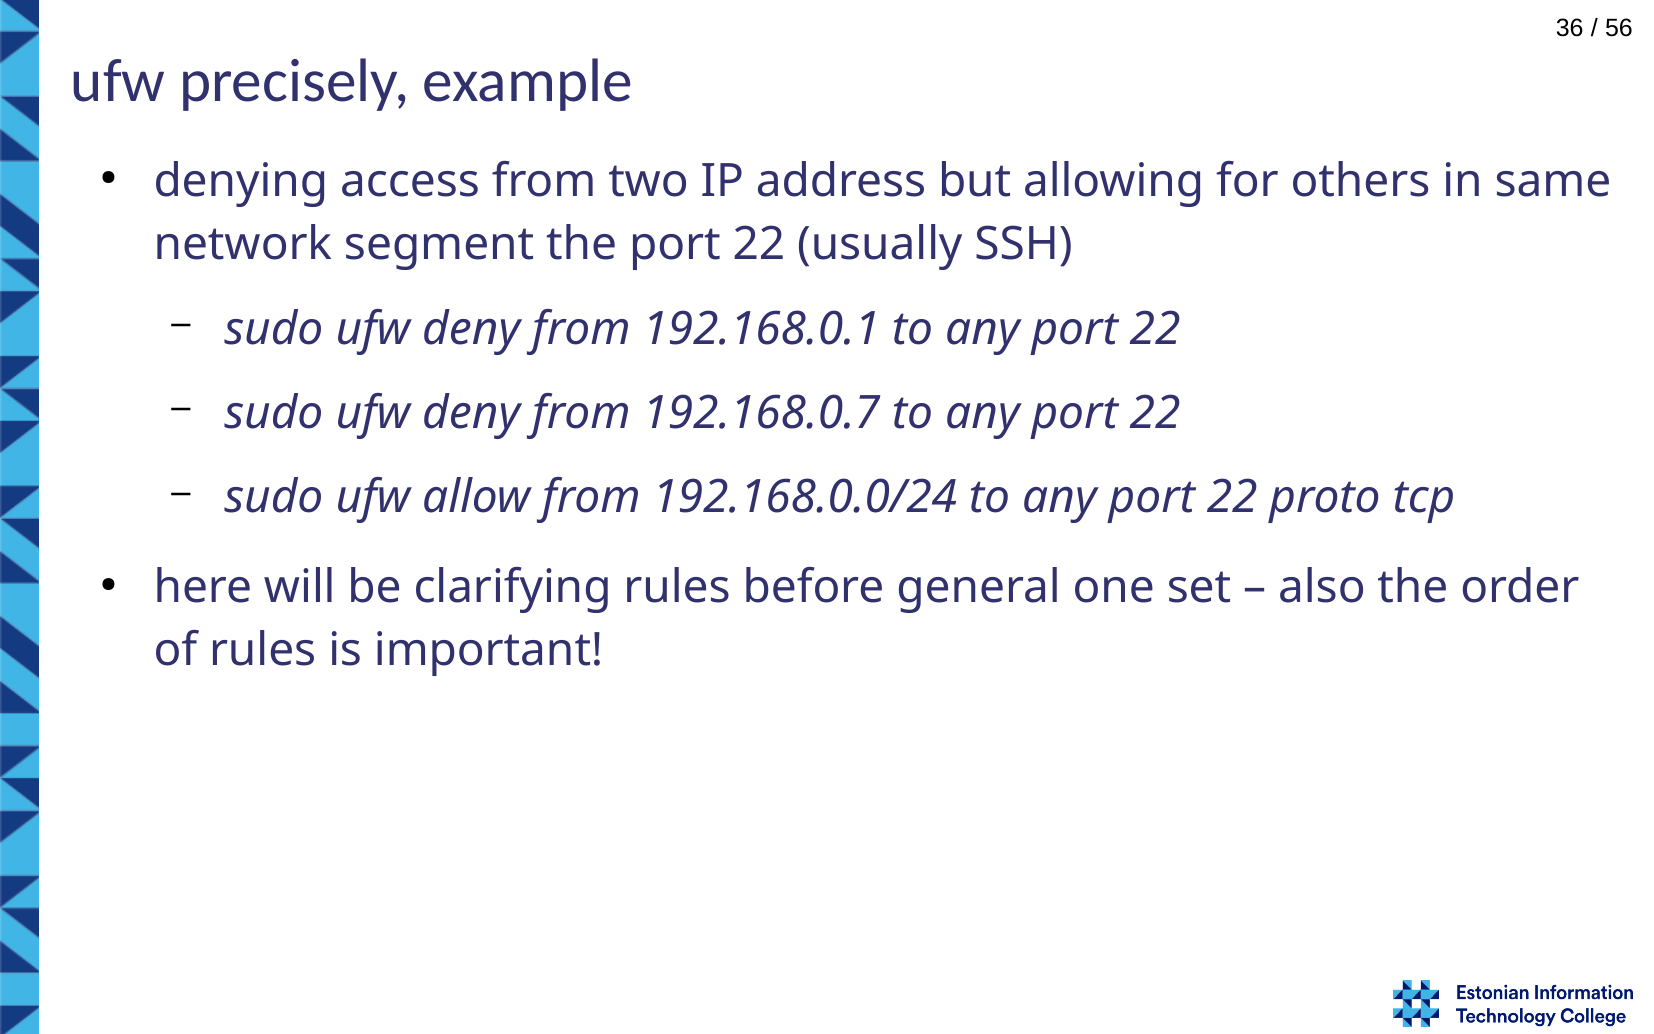

# ufw precisely, example
denying access from two IP address but allowing for others in same network segment the port 22 (usually SSH)
sudo ufw deny from 192.168.0.1 to any port 22
sudo ufw deny from 192.168.0.7 to any port 22
sudo ufw allow from 192.168.0.0/24 to any port 22 proto tcp
here will be clarifying rules before general one set – also the order of rules is important!